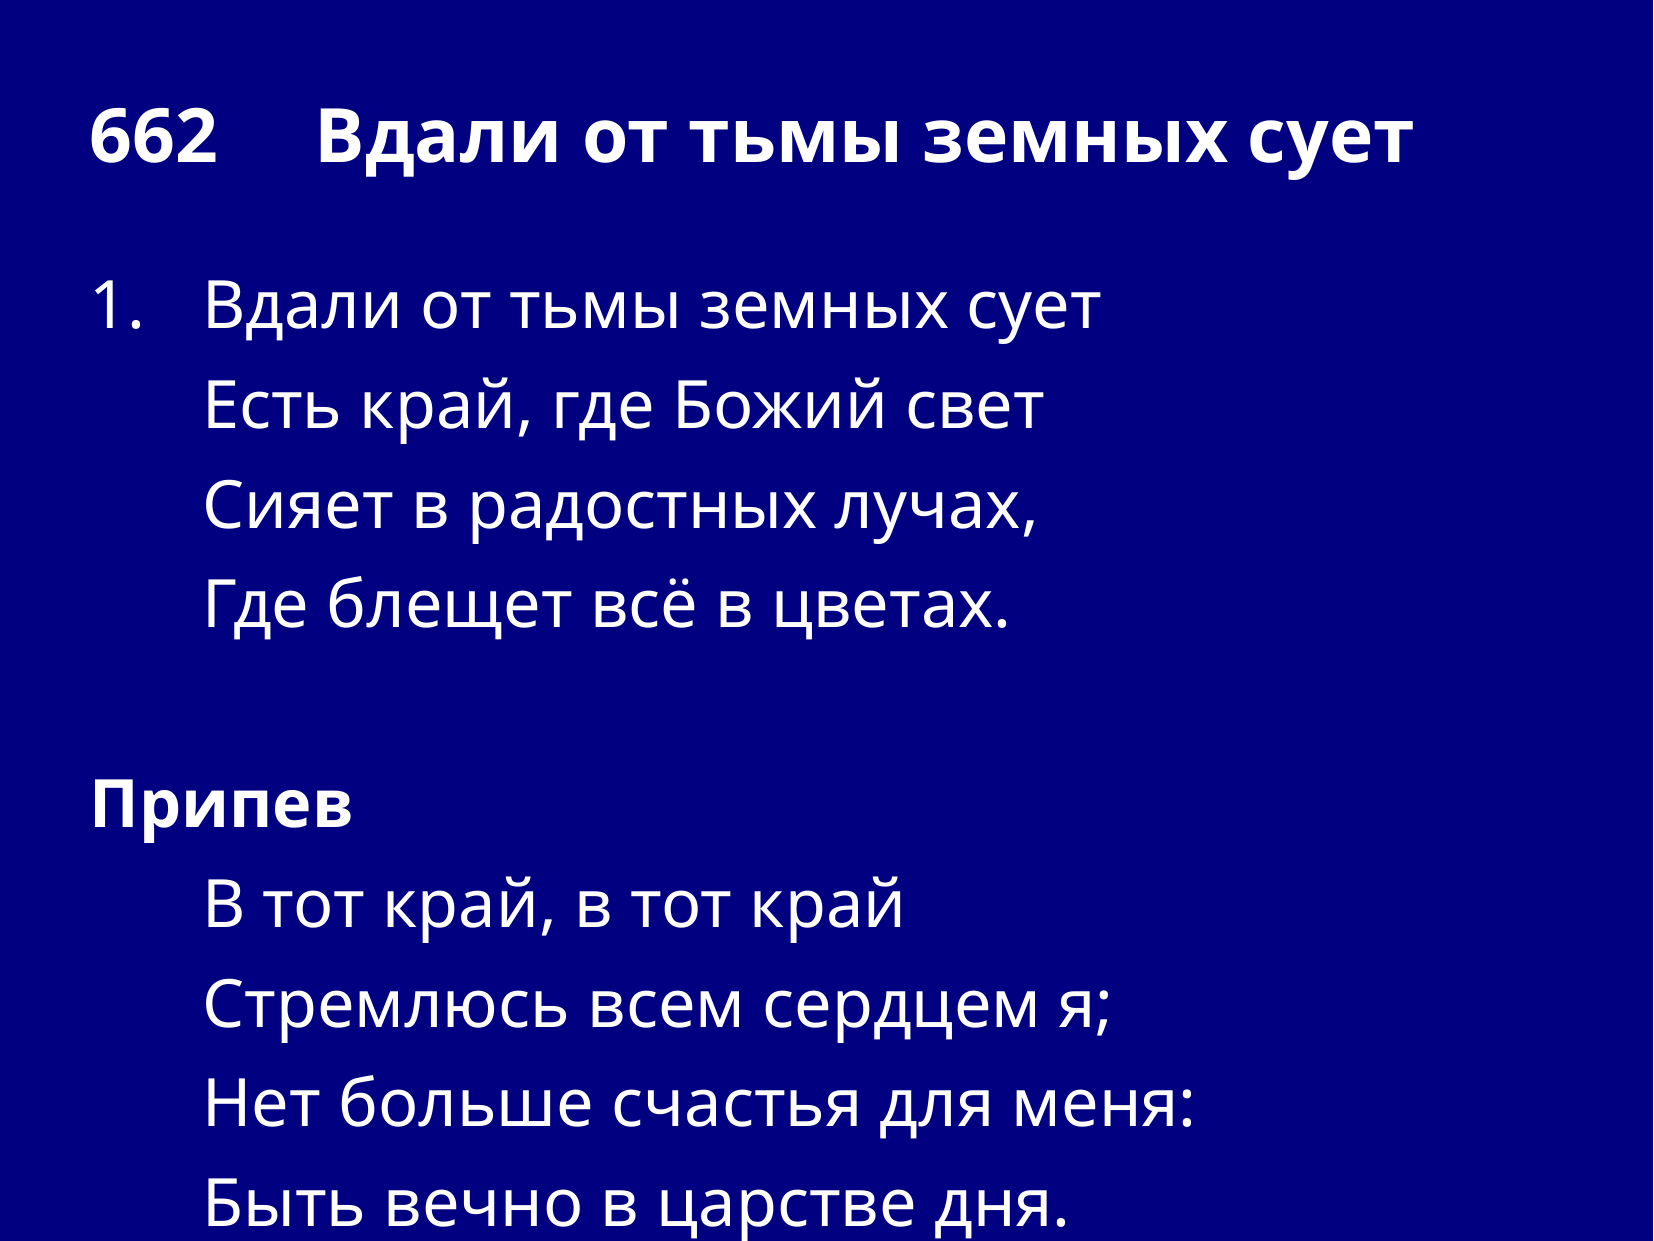

662	Вдали от тьмы земных сует
1.	Вдали от тьмы земных сует
	Есть край, где Божий свет
	Сияет в радостных лучах,
	Где блещет всё в цветах.
Припев
	В тот край, в тот край
	Стремлюсь всем сердцем я;
	Нет больше счастья для меня:
	Быть вечно в царстве дня.